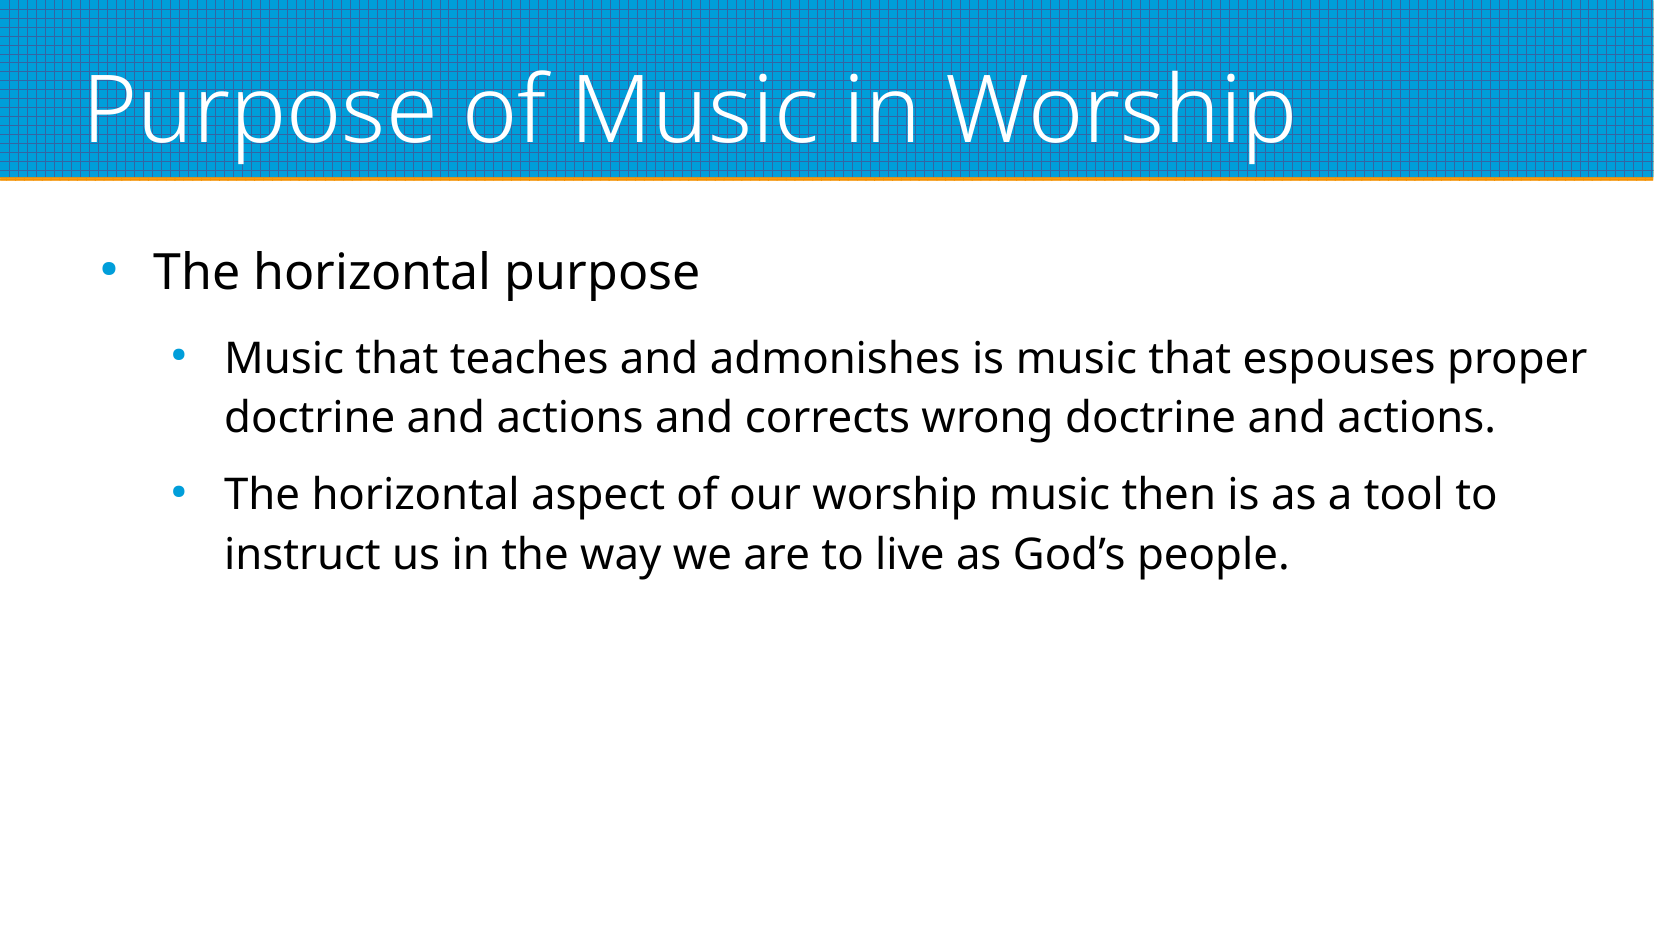

# Purpose of Music in Worship
The horizontal purpose
Music that teaches and admonishes is music that espouses proper doctrine and actions and corrects wrong doctrine and actions.
The horizontal aspect of our worship music then is as a tool to instruct us in the way we are to live as God’s people.